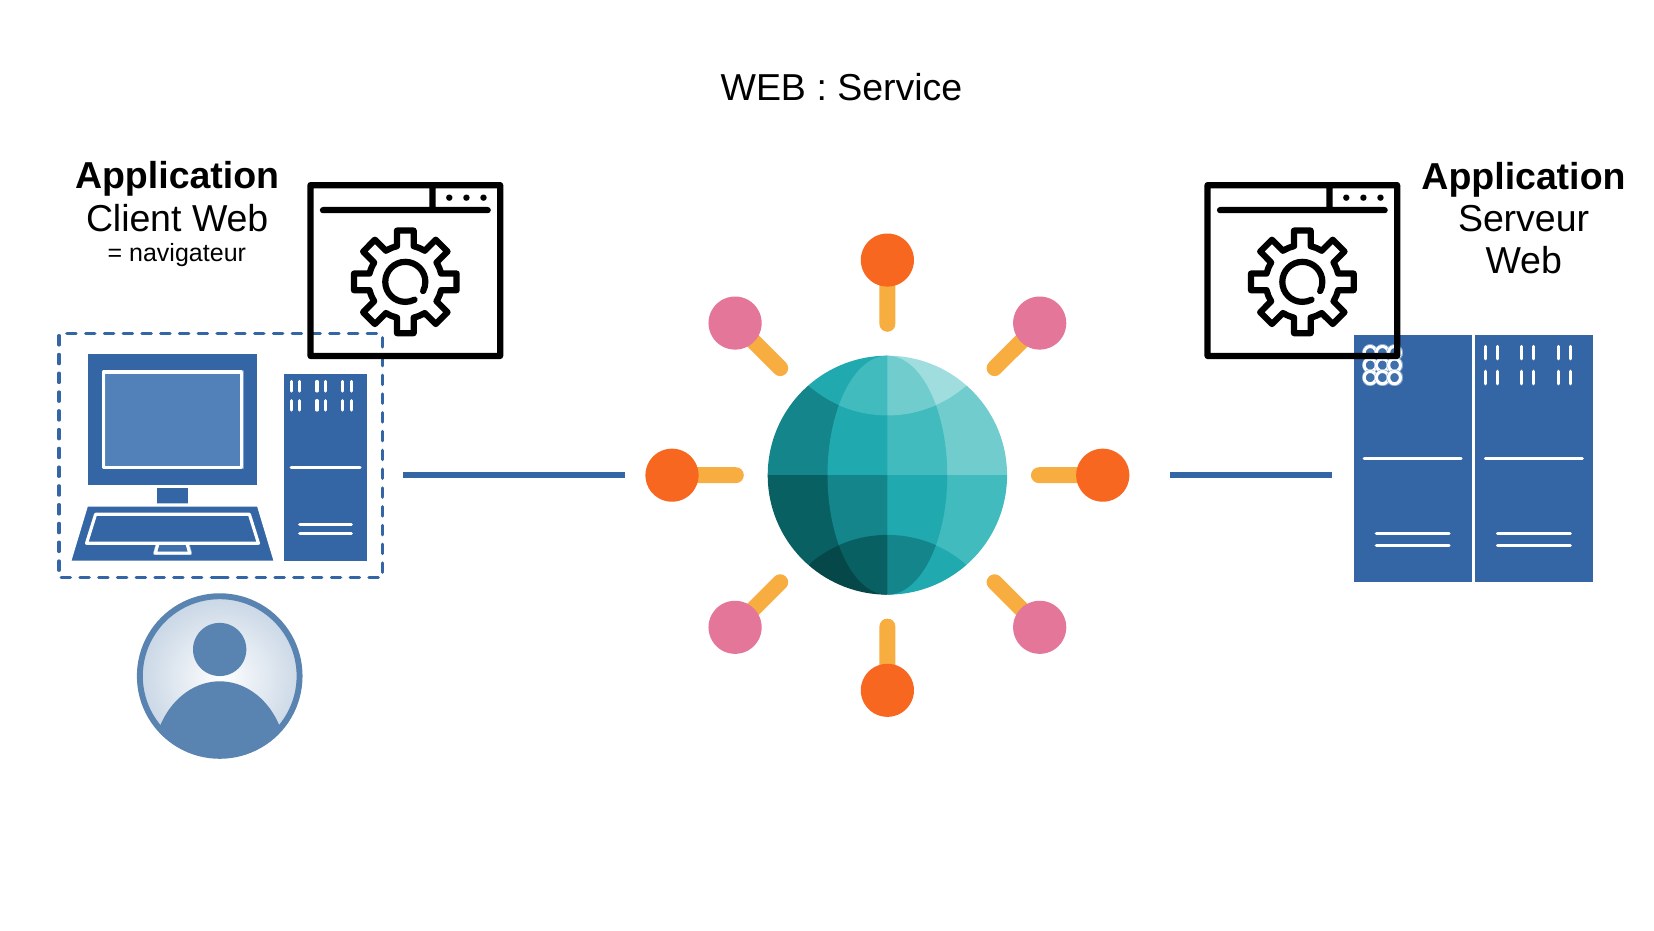

WEB : Service
Application
Client Web
= navigateur
Application
Serveur Web